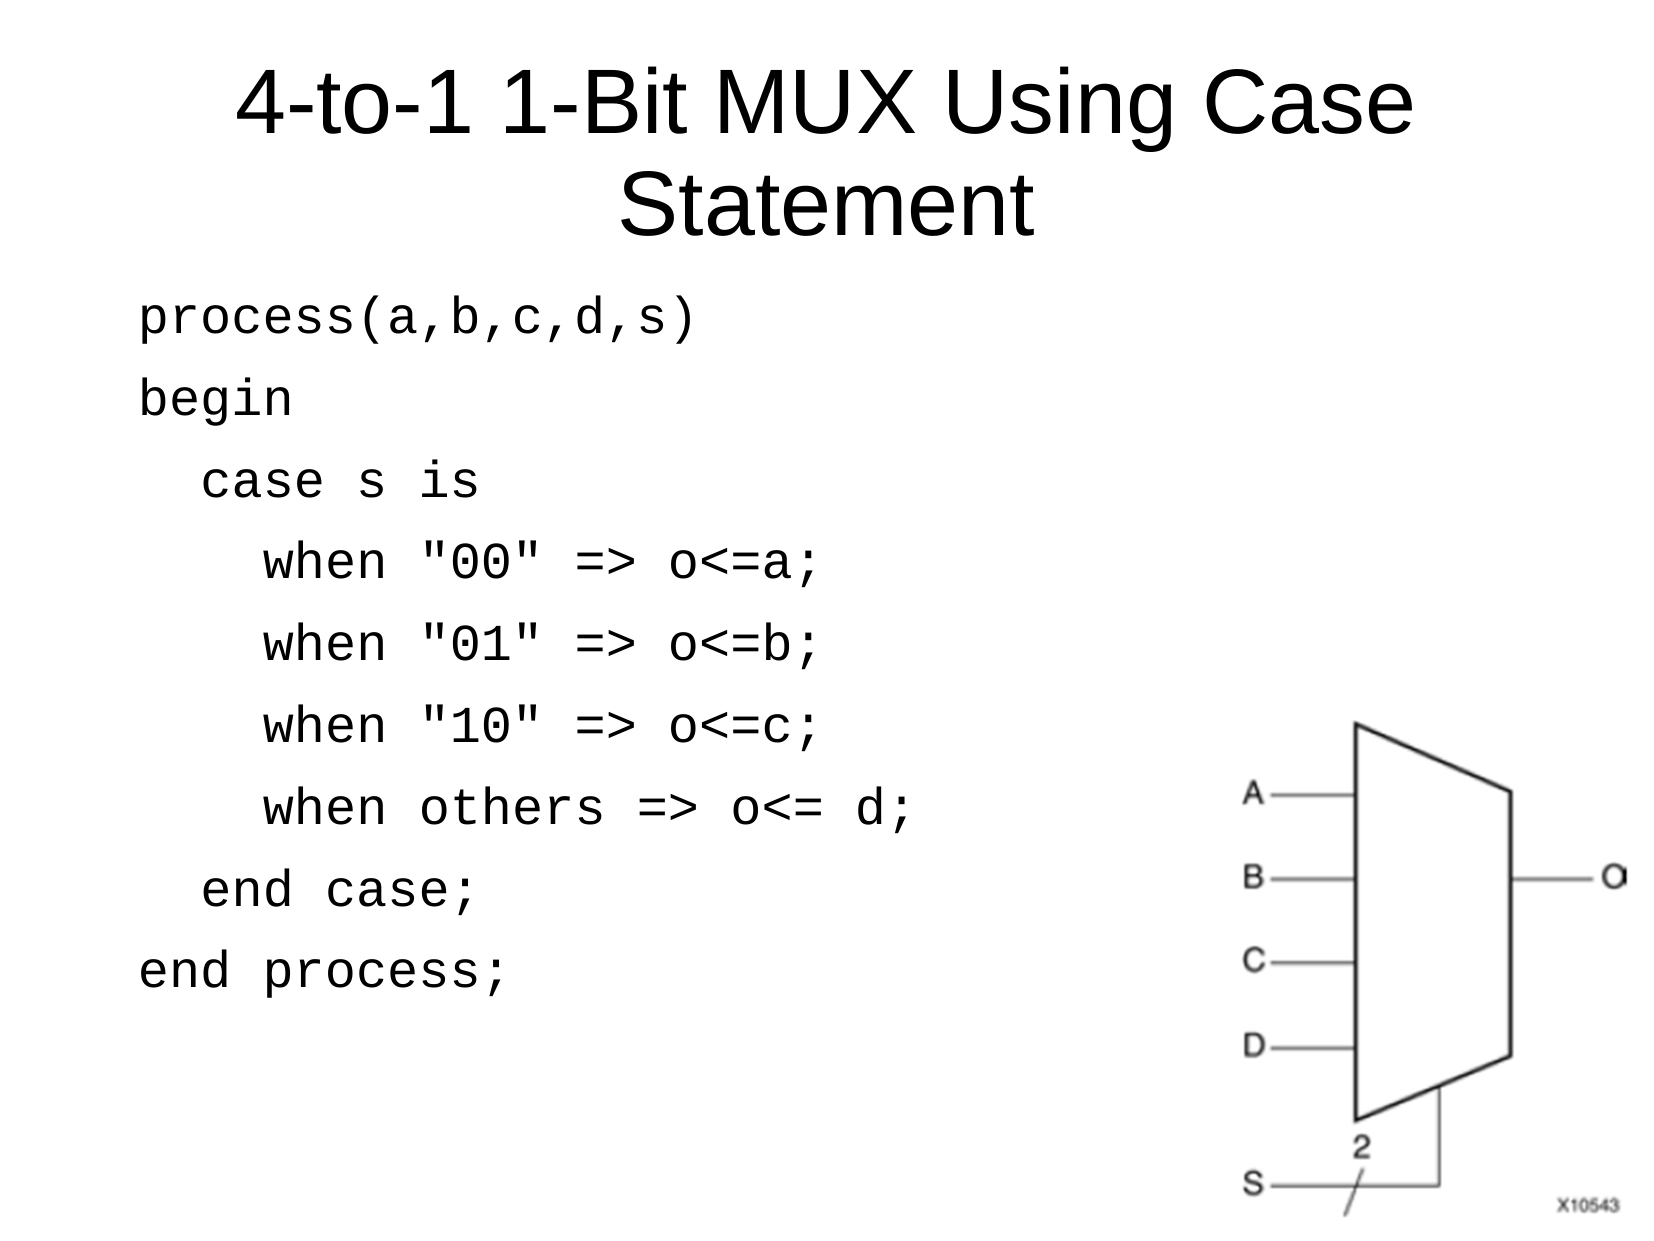

# 4-to-1 1-Bit MUX Using Case Statement
process(a,b,c,d,s)
begin
 case s is
 when "00" => o<=a;
 when "01" => o<=b;
 when "10" => o<=c;
 when others => o<= d;
 end case;
end process;